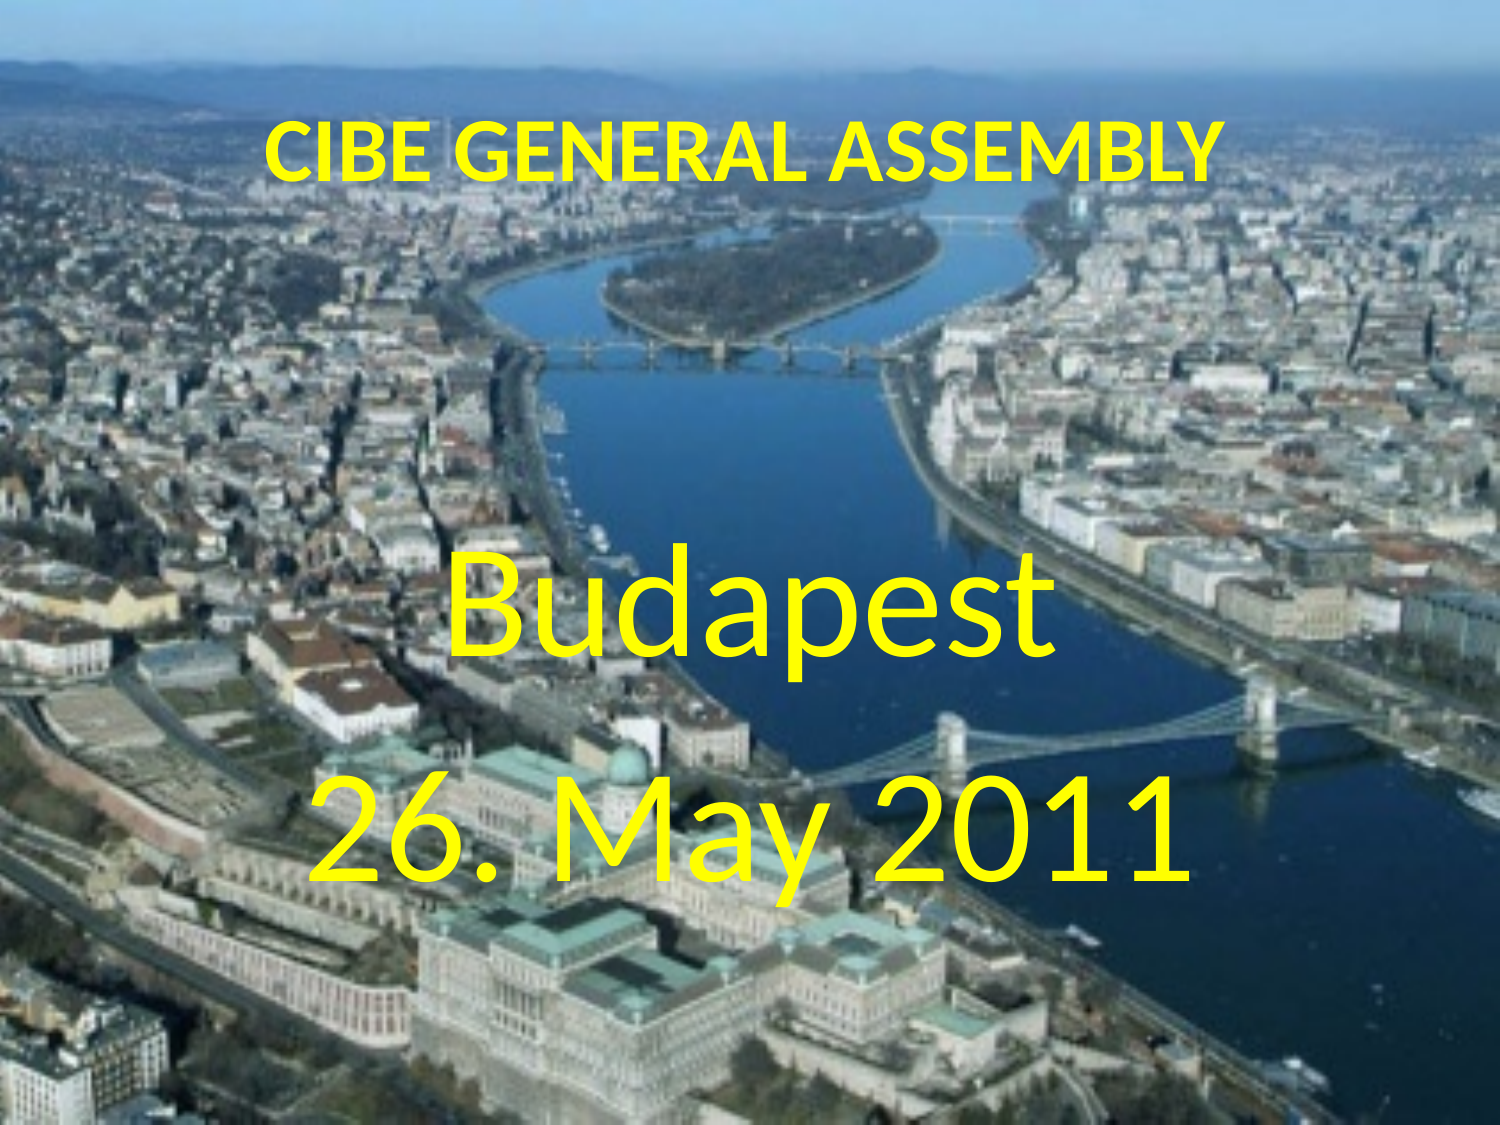

# CIBE GENERAL ASSEMBLY
Budapest
26. May 2011